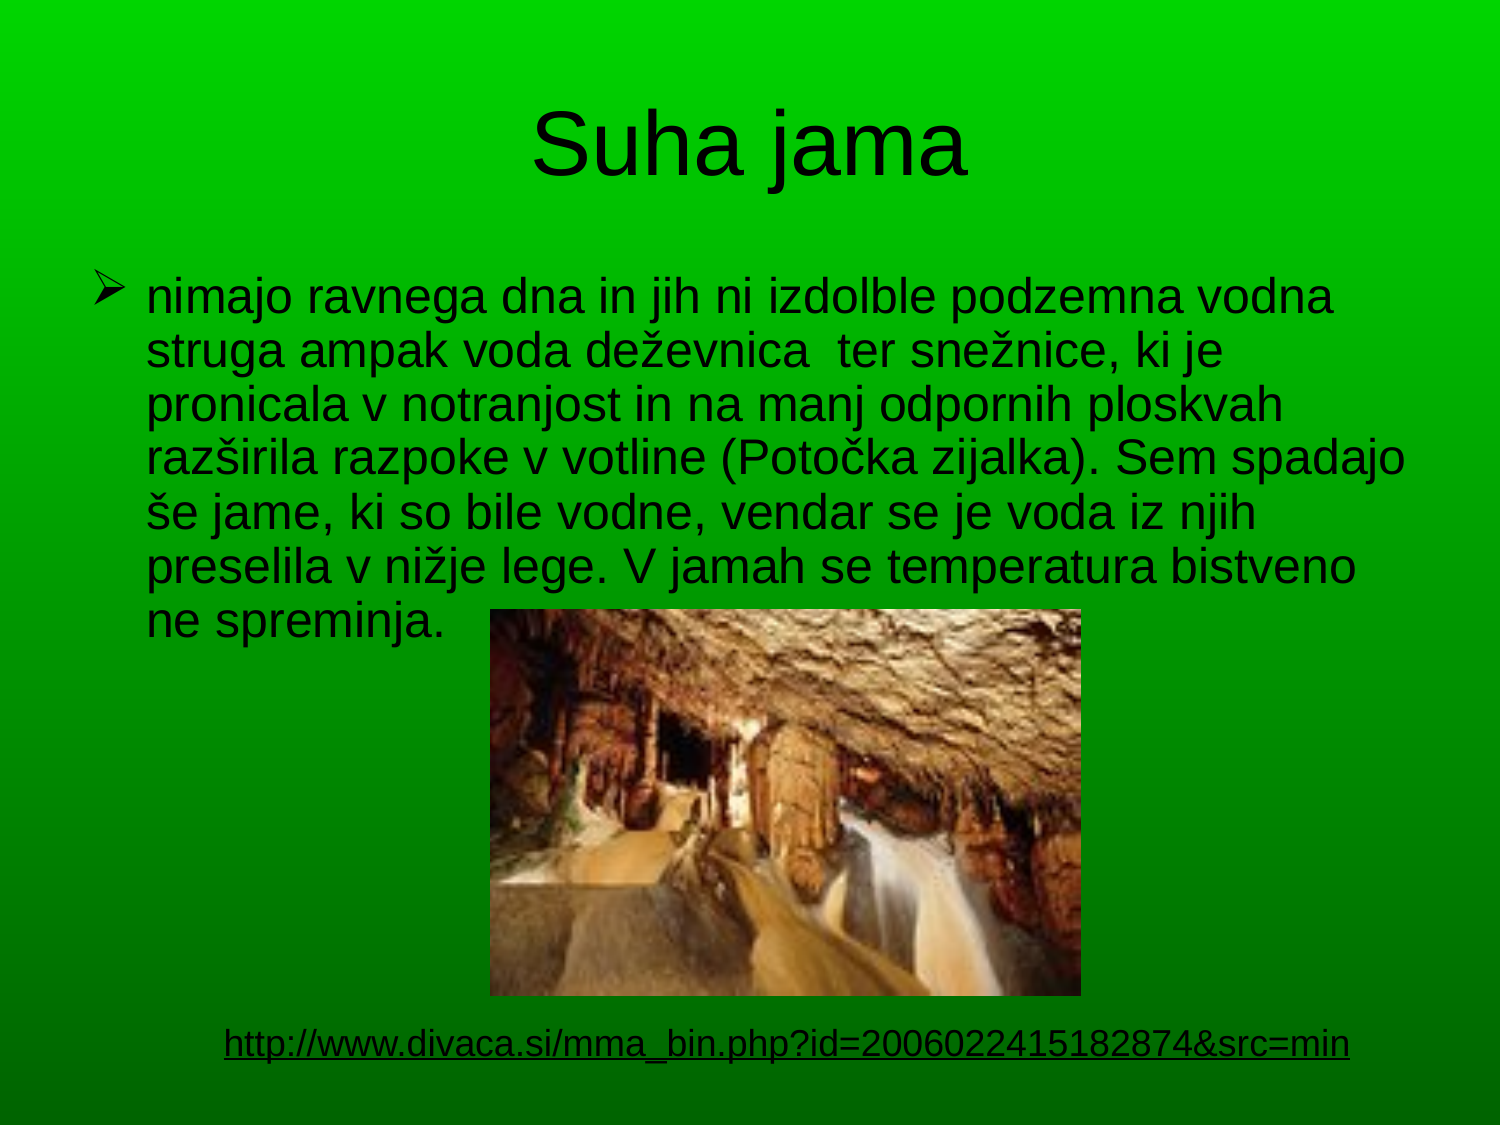

# Suha jama
nimajo ravnega dna in jih ni izdolble podzemna vodna struga ampak voda deževnica ter snežnice, ki je pronicala v notranjost in na manj odpornih ploskvah razširila razpoke v votline (Potočka zijalka). Sem spadajo še jame, ki so bile vodne, vendar se je voda iz njih preselila v nižje lege. V jamah se temperatura bistveno ne spreminja.
http://www.divaca.si/mma_bin.php?id=2006022415182874&src=min